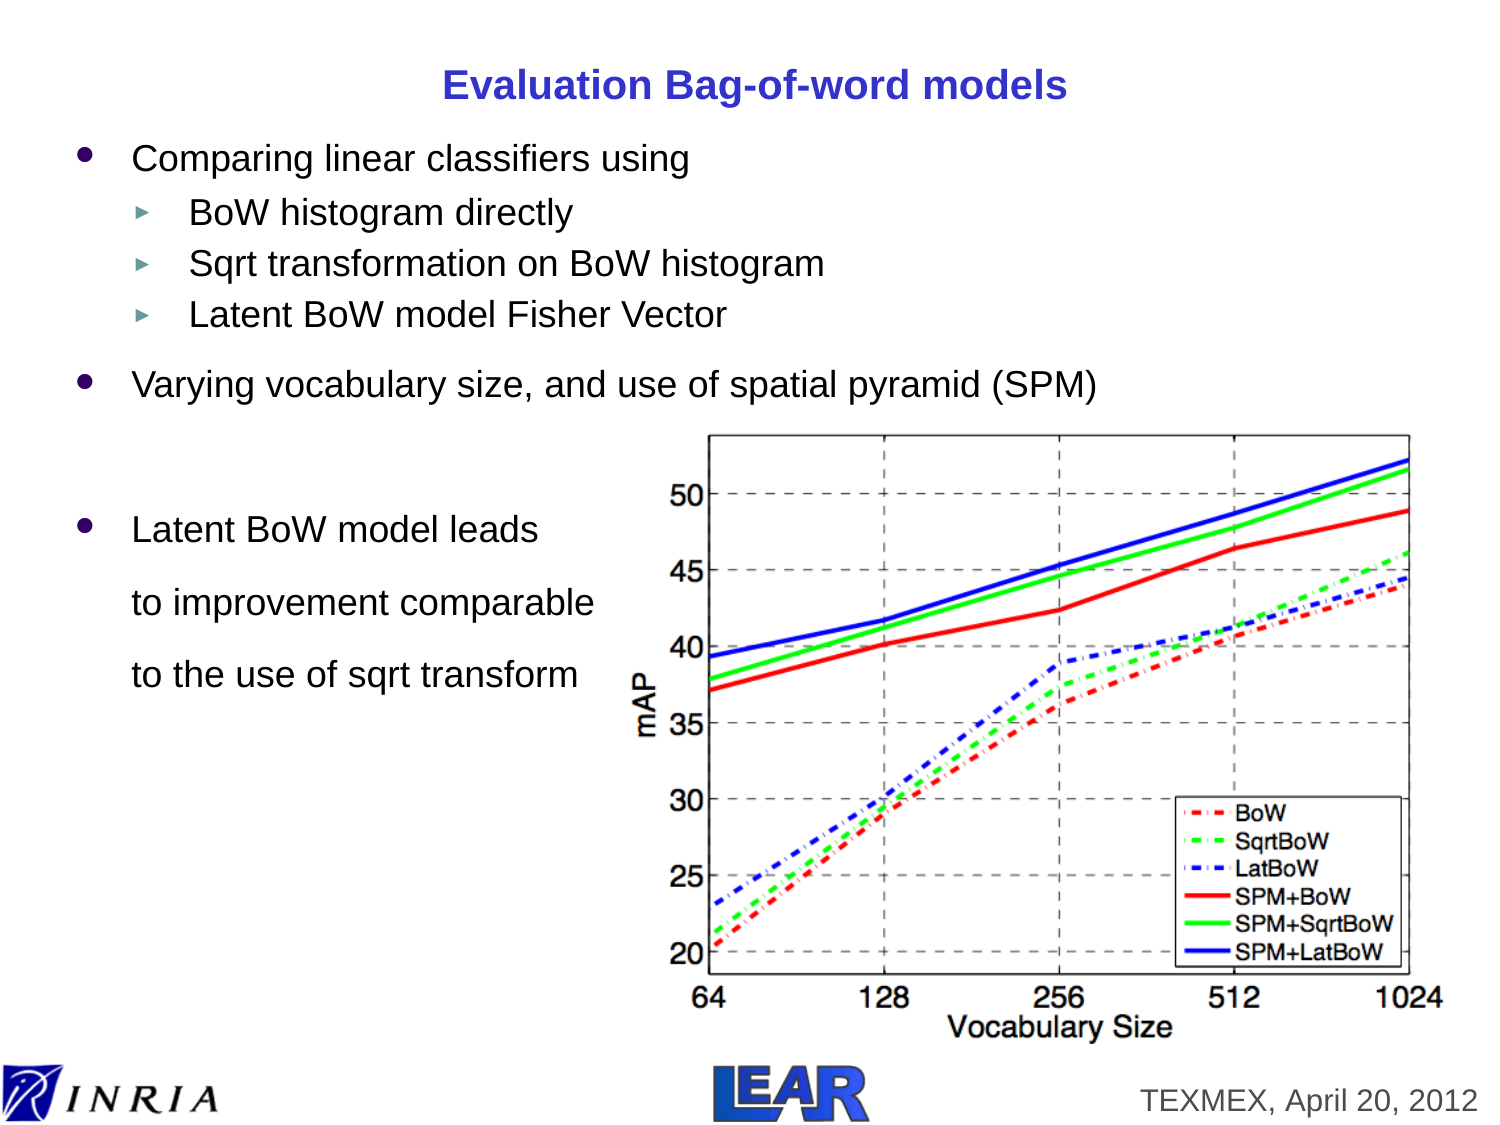

# Evaluation Bag-of-word models
Comparing linear classifiers using
BoW histogram directly
Sqrt transformation on BoW histogram
Latent BoW model Fisher Vector
Varying vocabulary size, and use of spatial pyramid (SPM)
Latent BoW model leads
to improvement comparable
to the use of sqrt transform